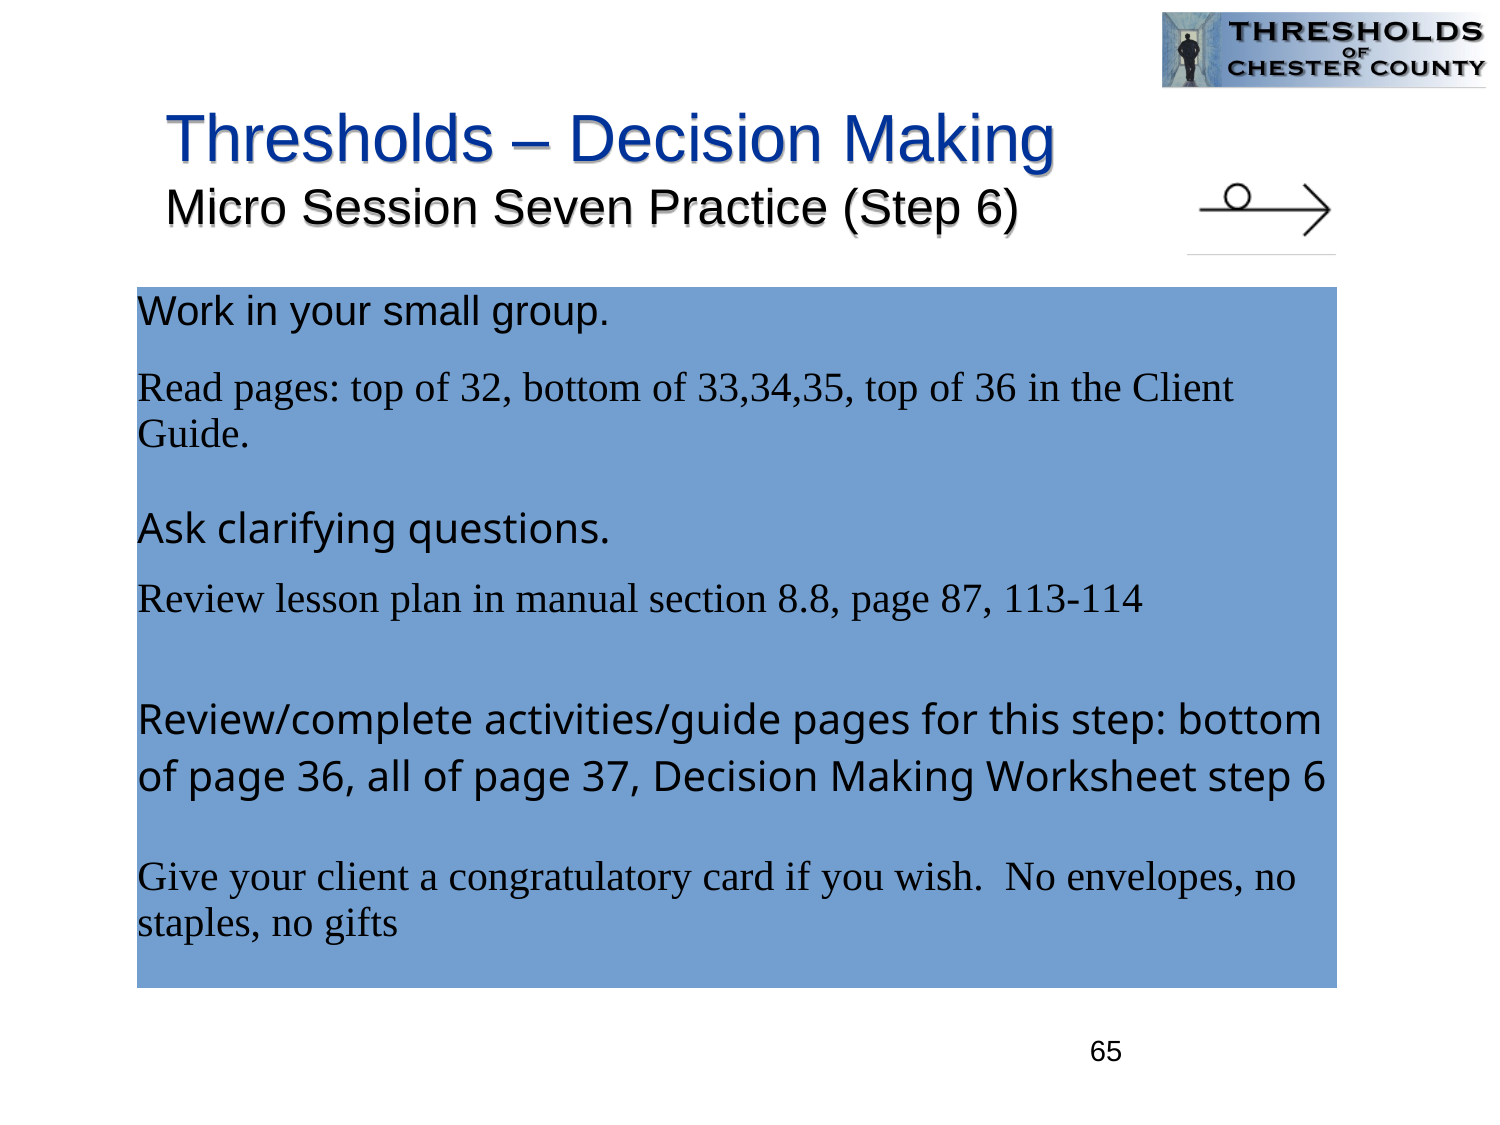

# Thresholds – Decision Making Micro Session Seven Practice (Step 6)
| Work in your small group. |
| --- |
| Read pages: top of 32, bottom of 33,34,35, top of 36 in the Client Guide. |
| Ask clarifying questions. |
| Review lesson plan in manual section 8.8, page 87, 113-114 |
| Review/complete activities/guide pages for this step: bottom of page 36, all of page 37, Decision Making Worksheet step 6 |
| Give your client a congratulatory card if you wish. No envelopes, no staples, no gifts |